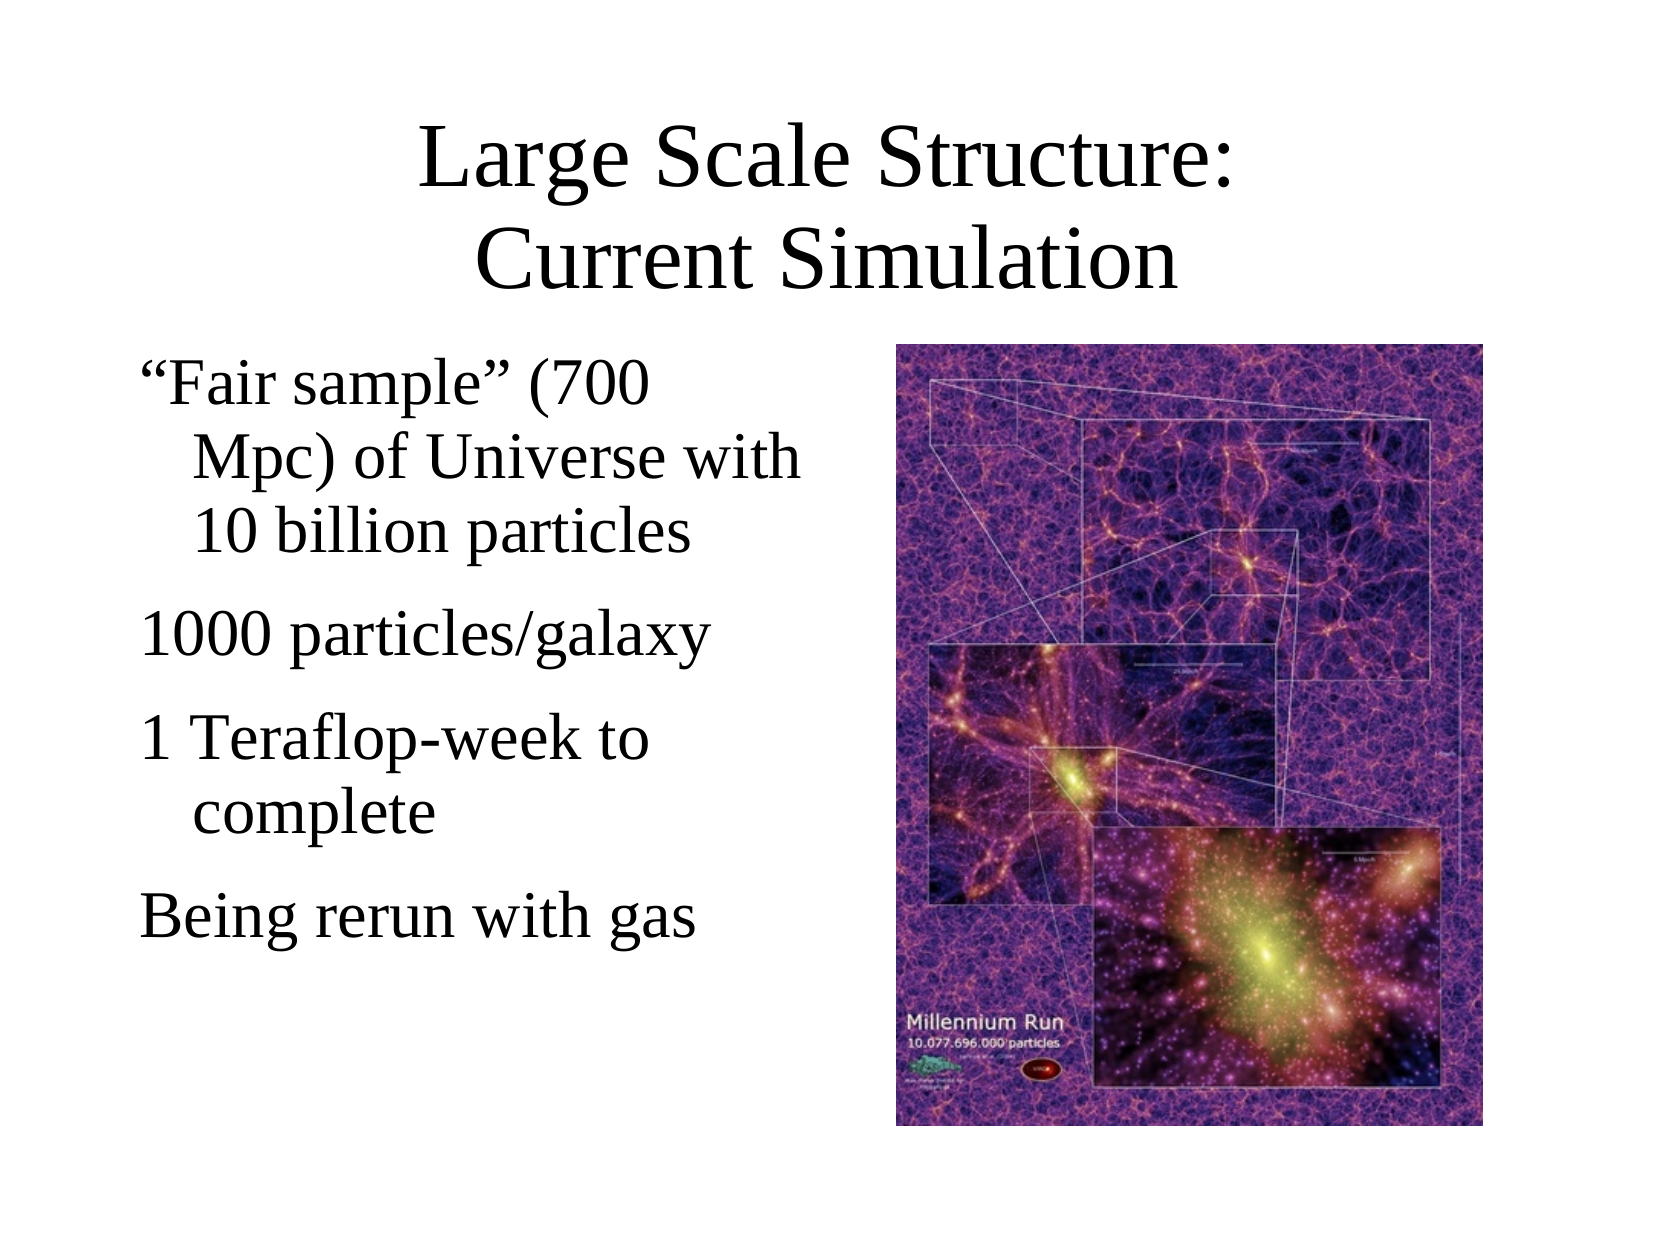

# Large Scale Structure: Current Simulation
“Fair sample” (700 Mpc) of Universe with 10 billion particles
1000 particles/galaxy
1 Teraflop-week to complete
Being rerun with gas